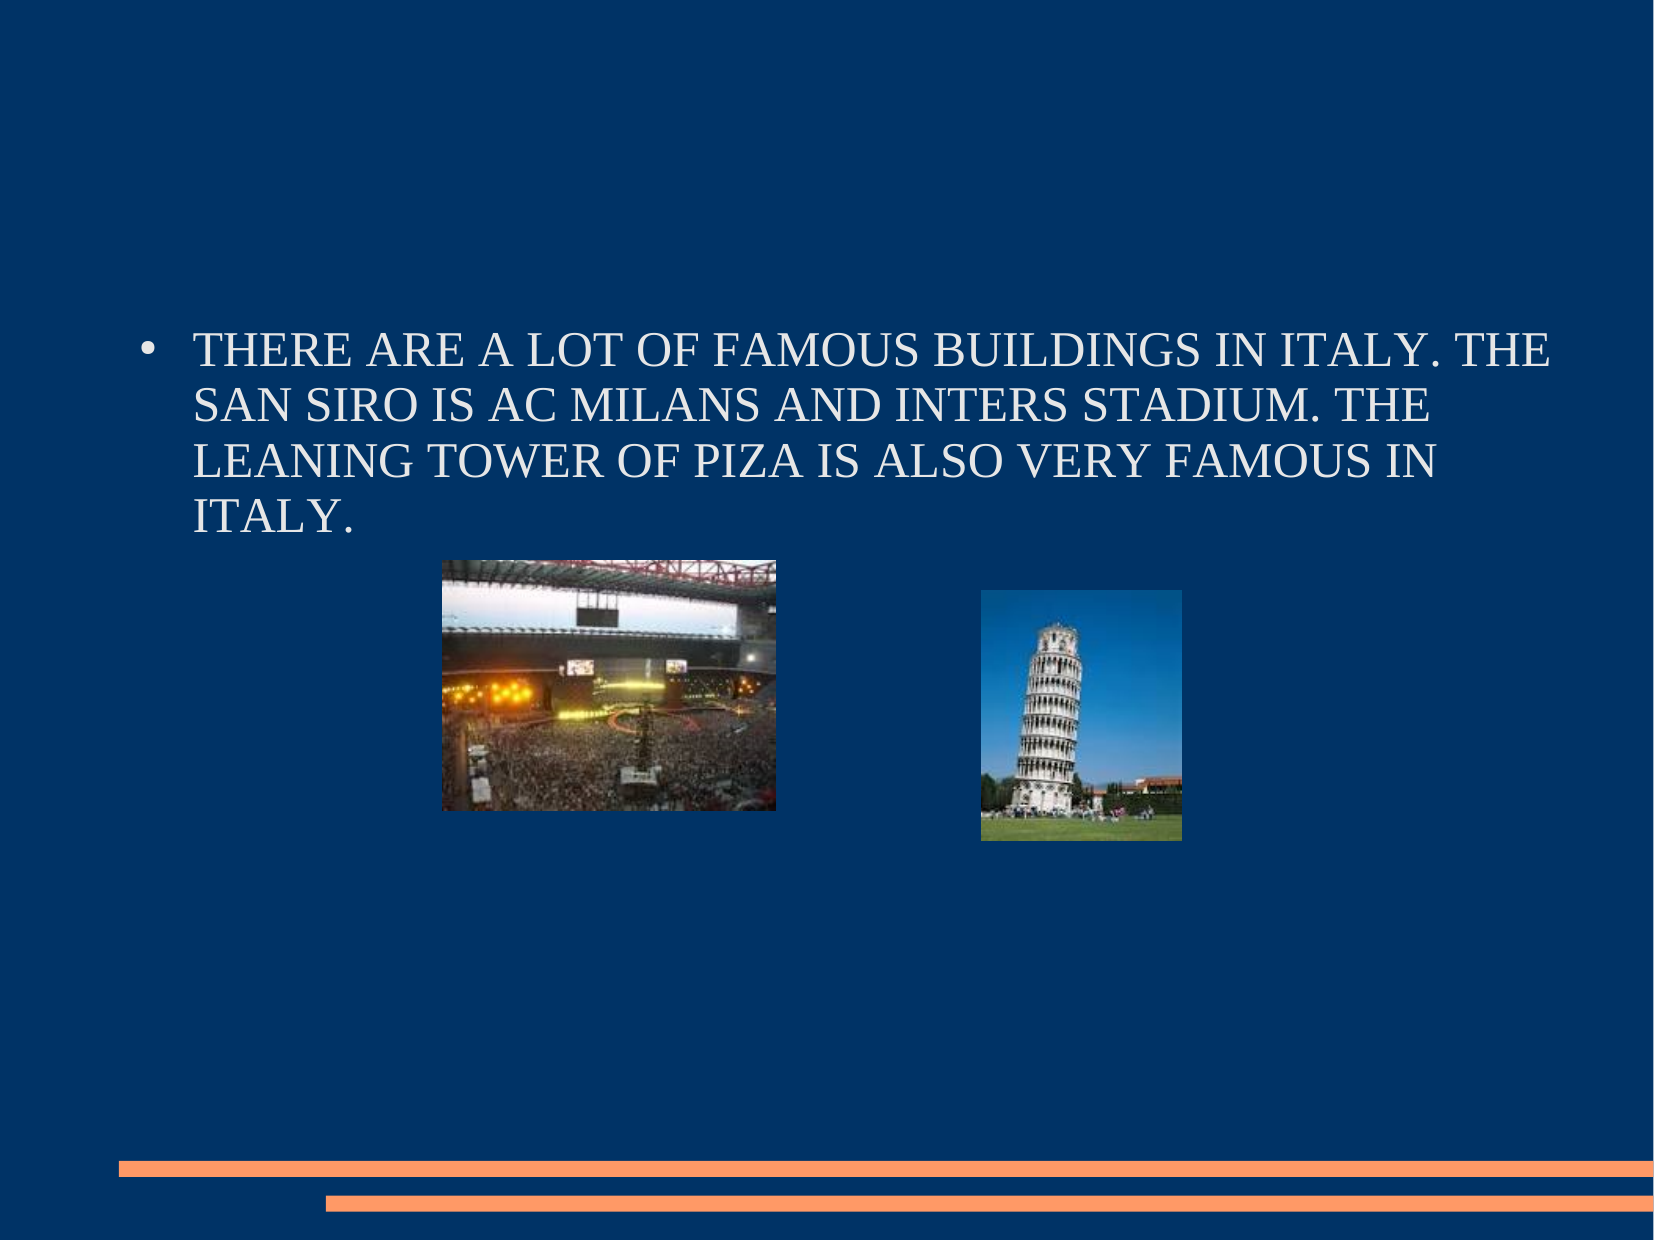

#
THERE ARE A LOT OF FAMOUS BUILDINGS IN ITALY. THE SAN SIRO IS AC MILANS AND INTERS STADIUM. THE LEANING TOWER OF PIZA IS ALSO VERY FAMOUS IN ITALY.